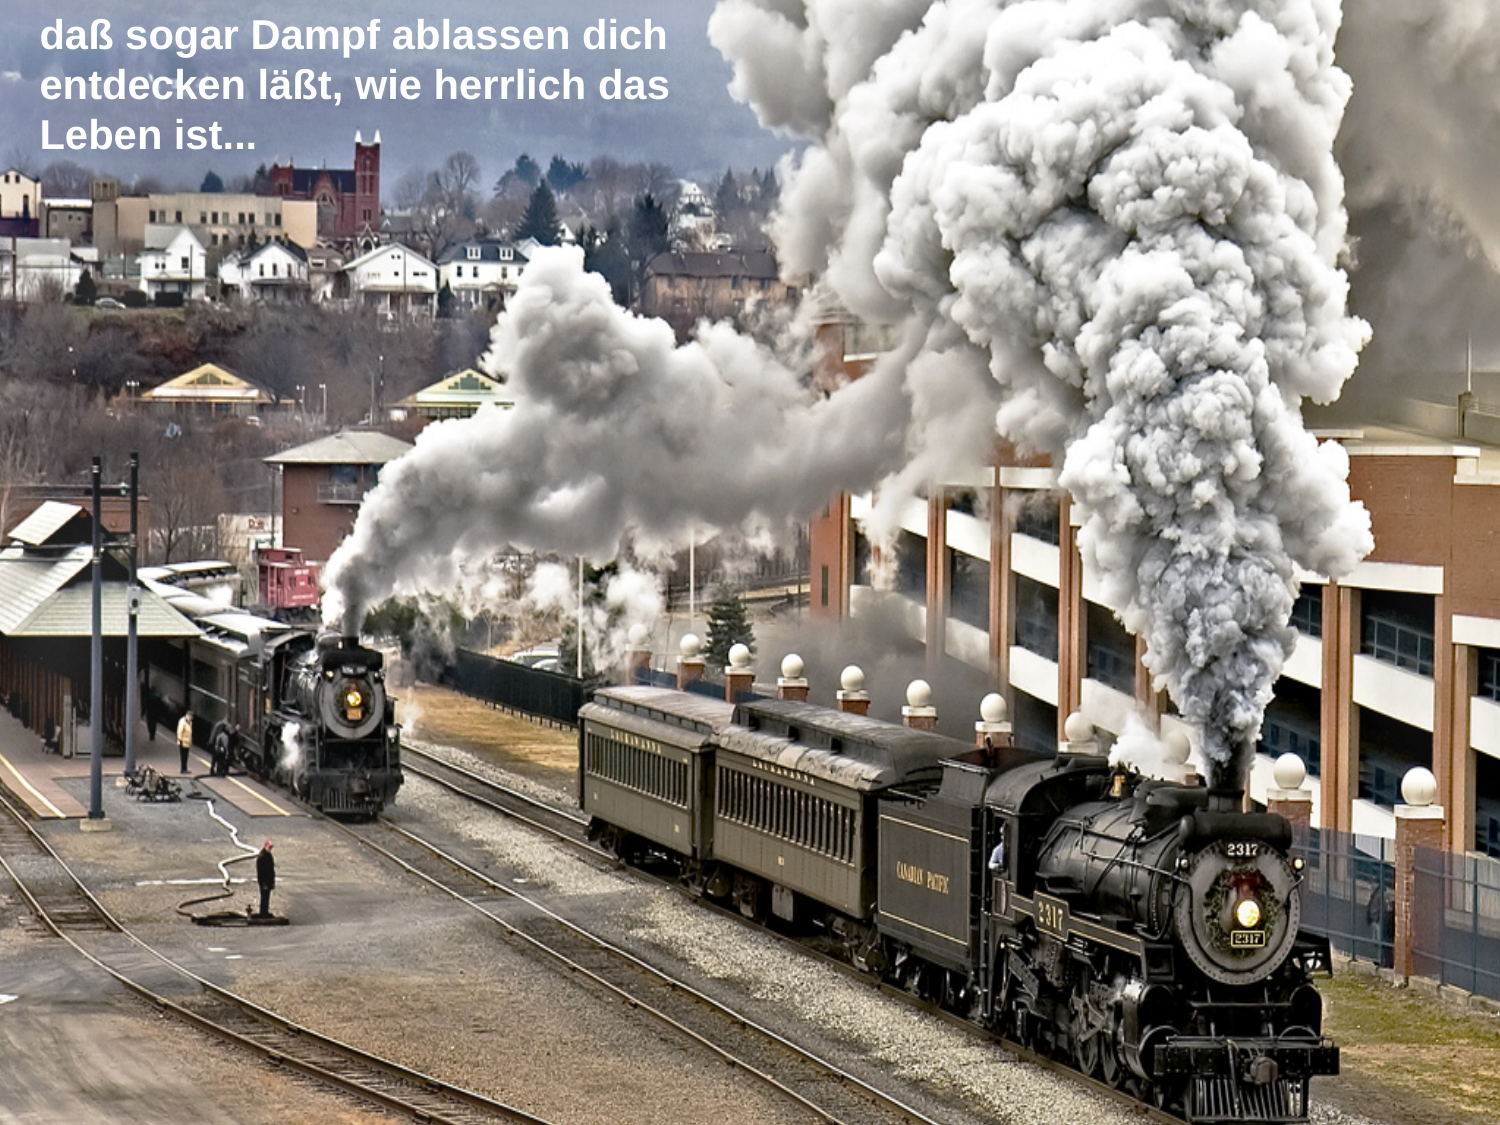

daß sogar Dampf ablassen dich entdecken läßt, wie herrlich das Leben ist...
#